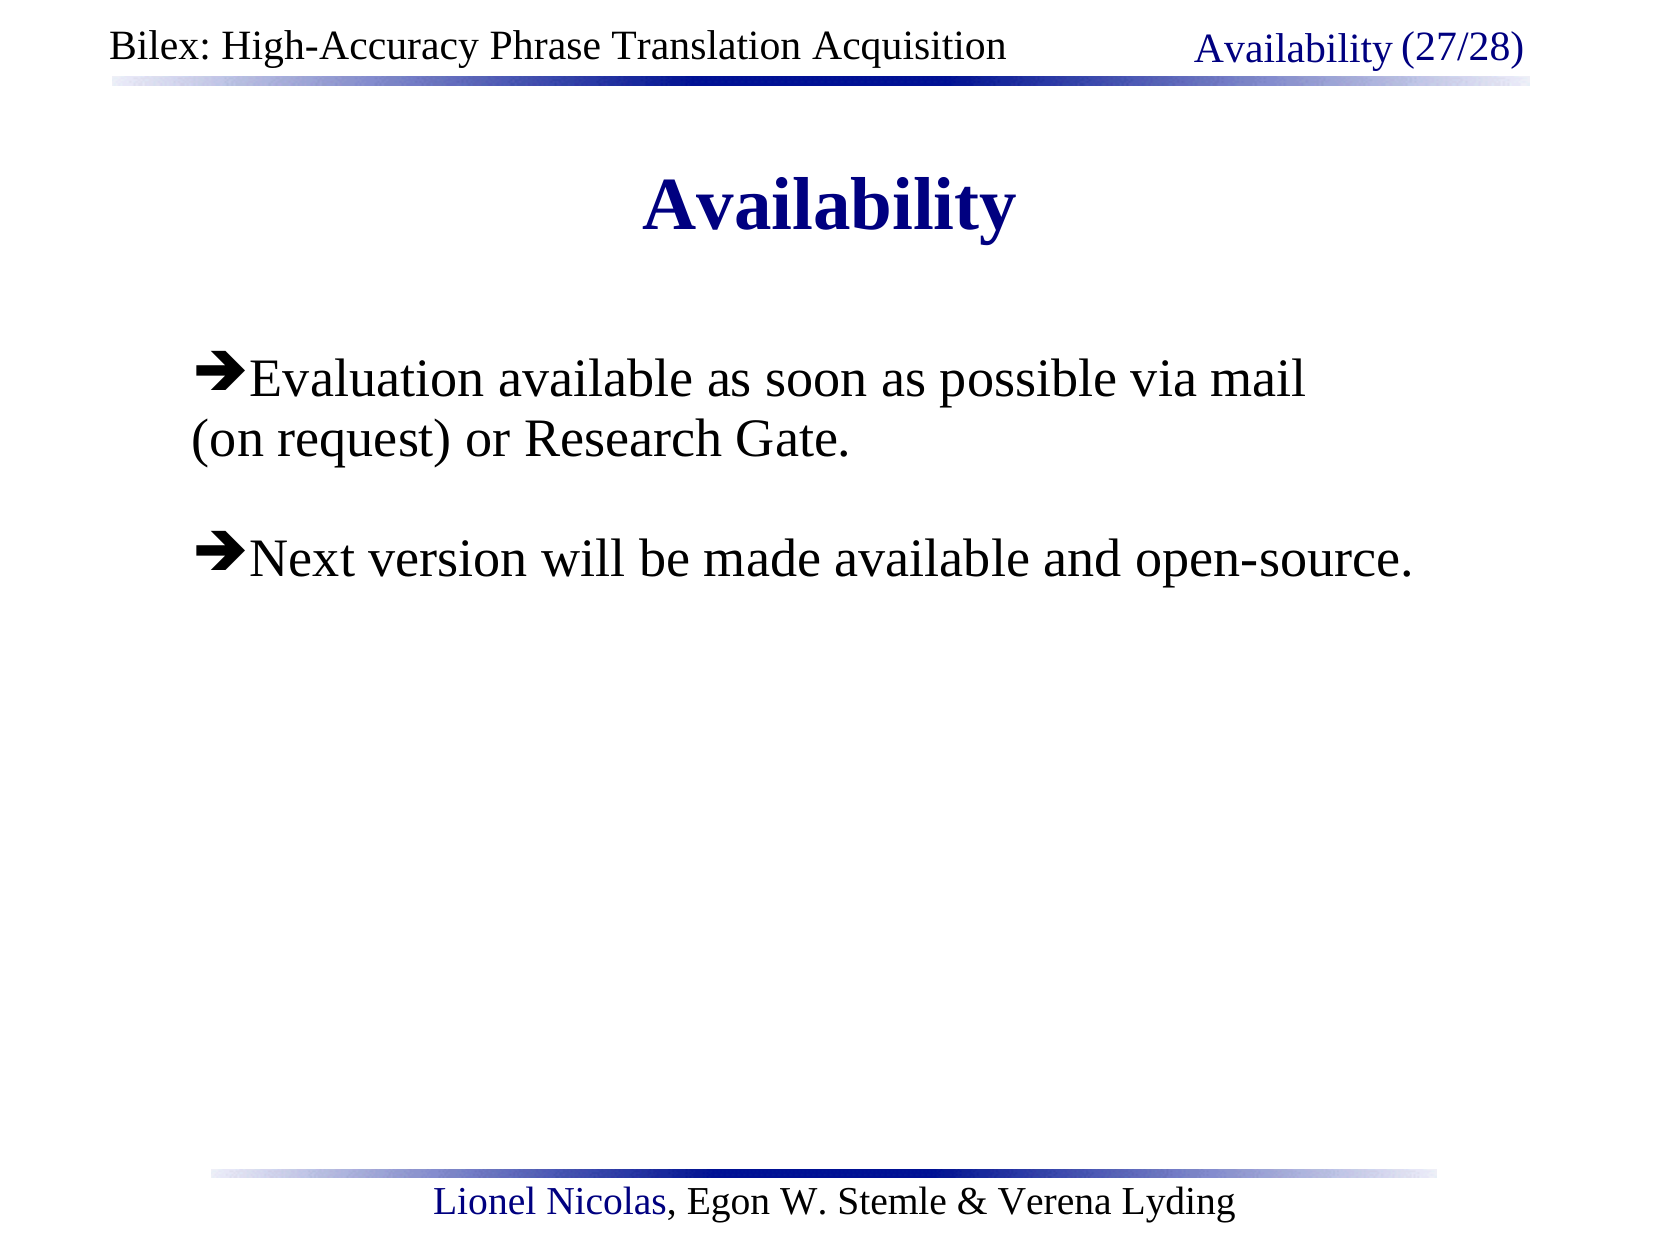

Availability
27
Availability
Evaluation available as soon as possible via mail
(on request) or Research Gate.
Next version will be made available and open-source.